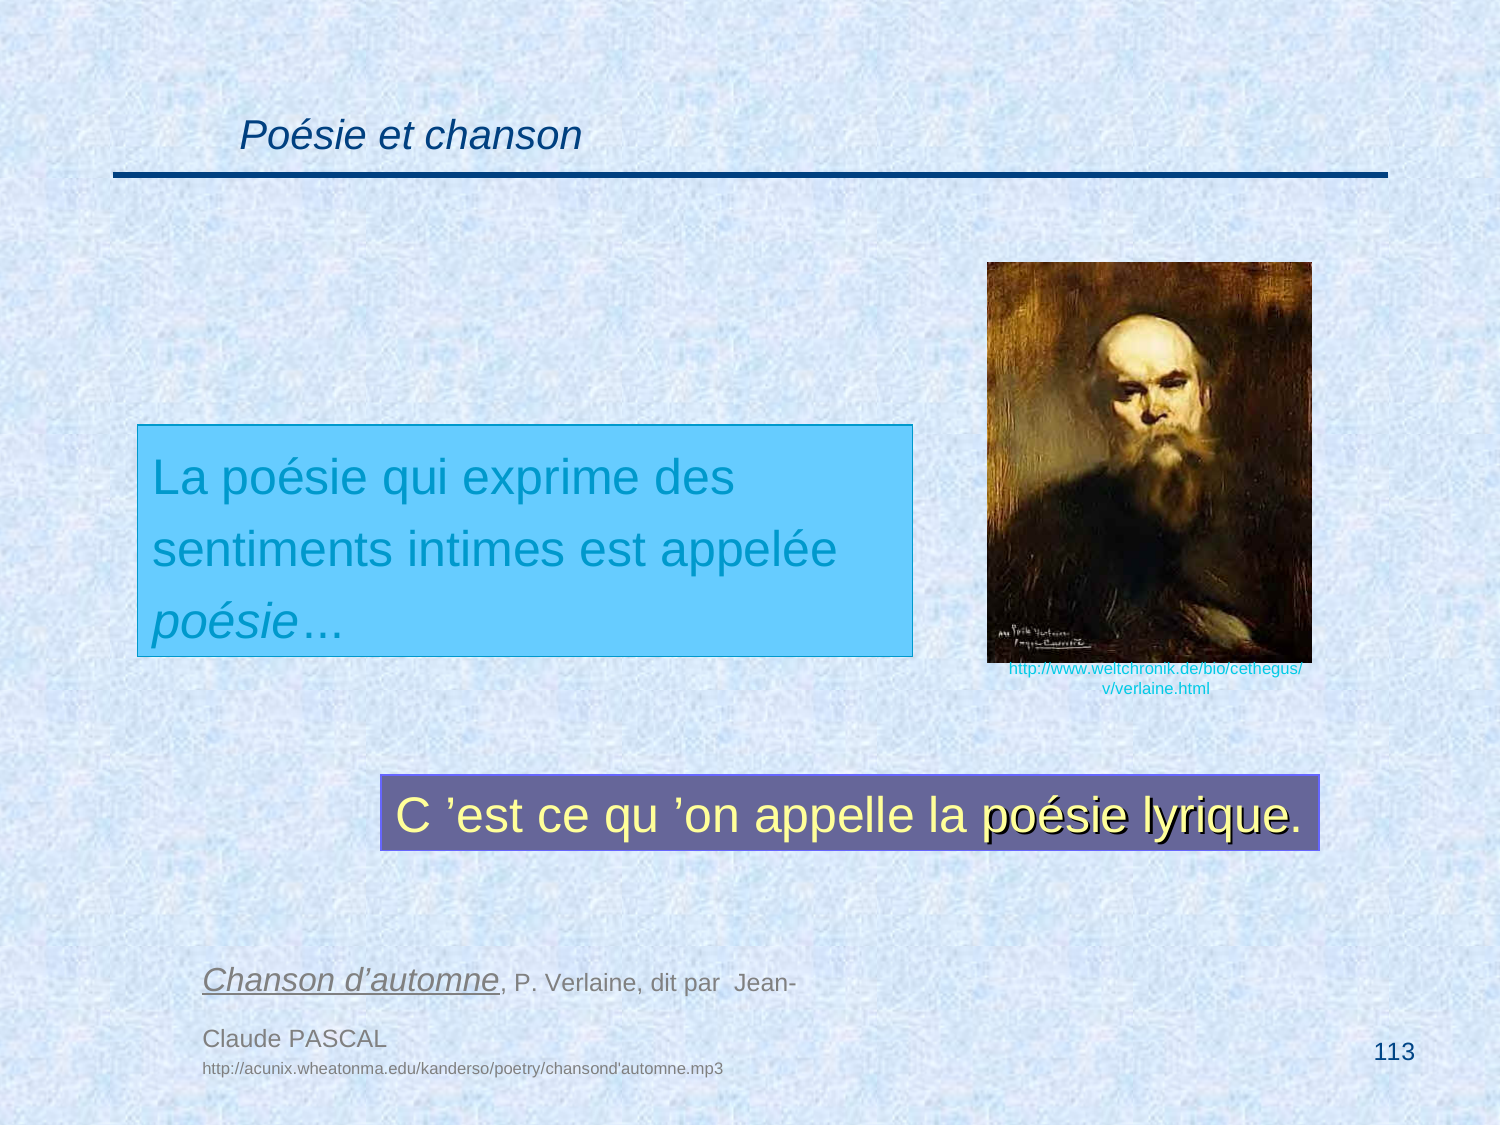

Poésie et chanson
http://www.weltchronik.de/bio/cethegus/v/verlaine.html
La poésie qui exprime des sentiments intimes est appelée poésie	...
C ’est ce qu ’on appelle la poésie lyrique.
Chanson d’automne, P. Verlaine, dit par Jean-Claude PASCAL http://acunix.wheatonma.edu/kanderso/poetry/chansond'automne.mp3
113